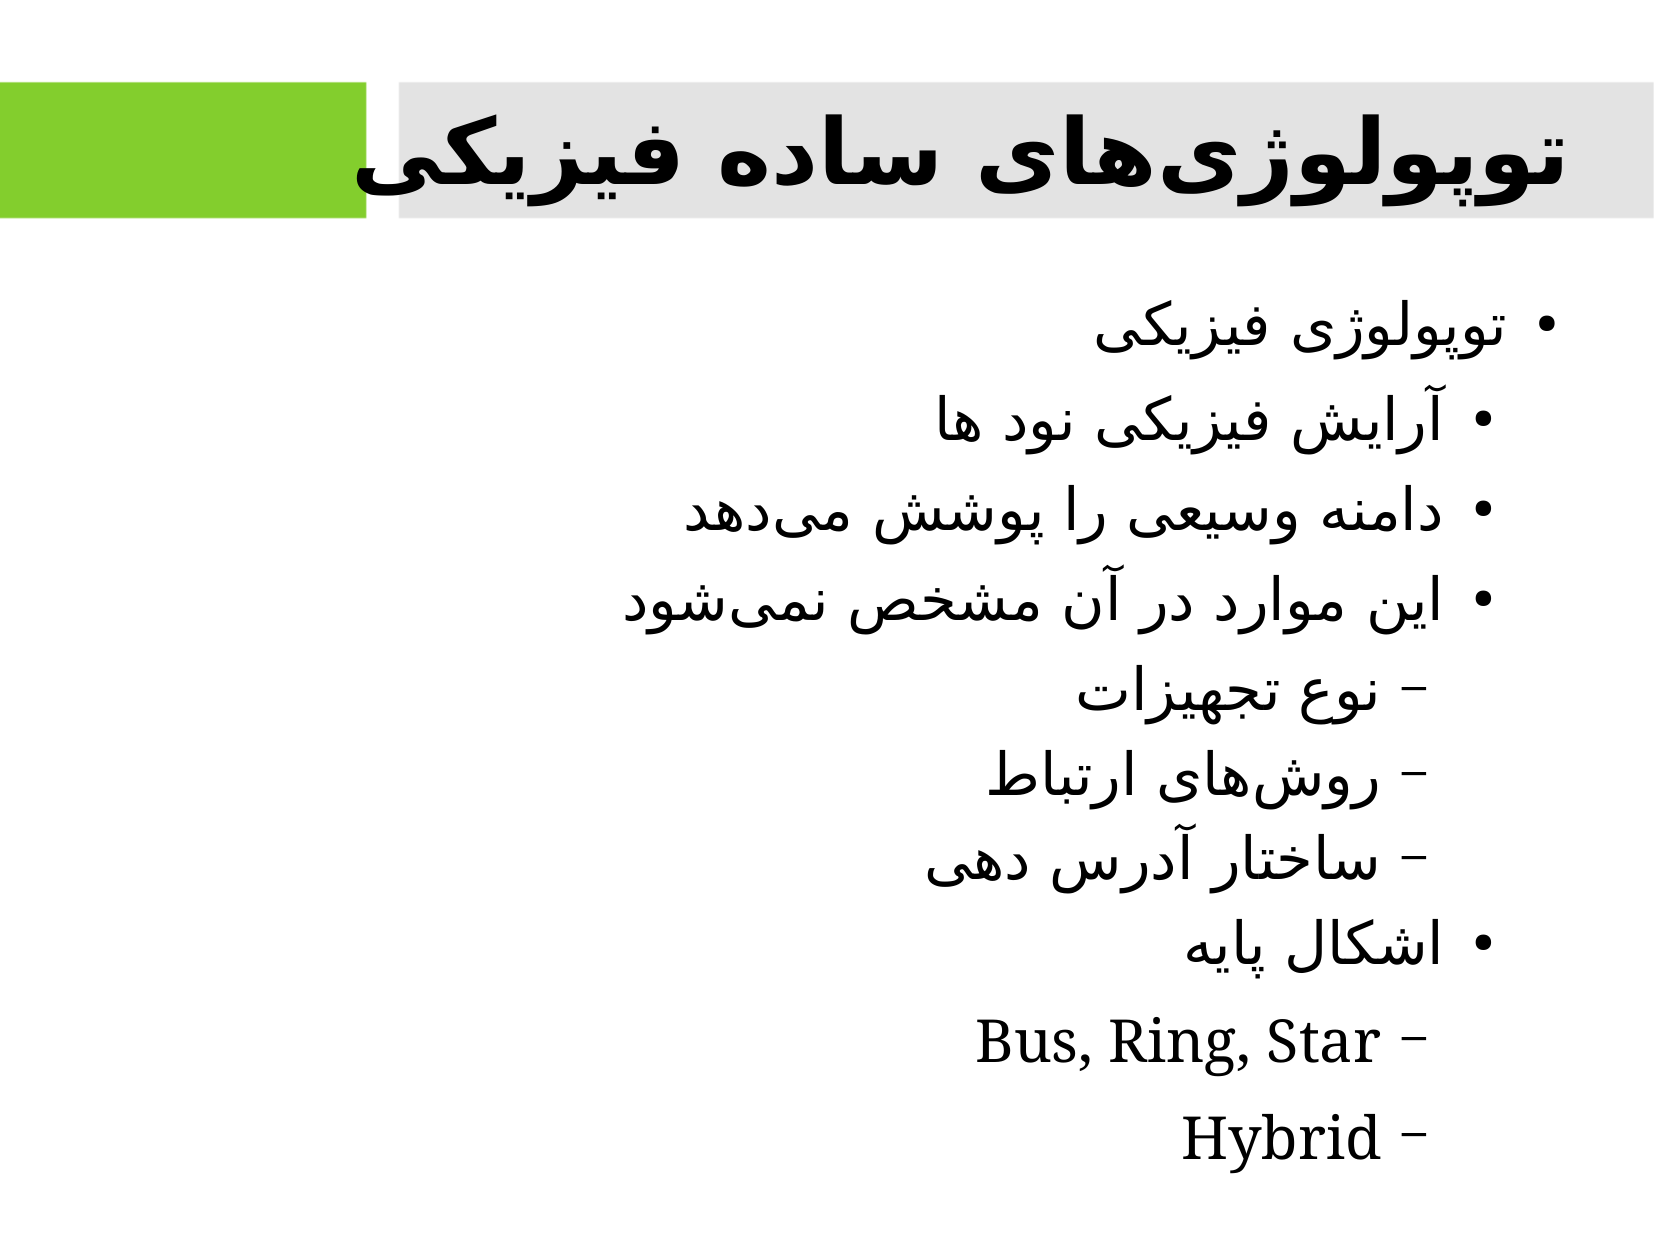

# توپولوژی‌های ساده فیزیکی
توپولوژی فیزیکی
آرایش فیزیکی نود ها
دامنه وسیعی را پوشش می‌دهد
این موارد در آن مشخص نمی‌شود
نوع تجهیزات
روش‌های ارتباط
ساختار آدرس دهی
اشکال پایه
Bus, Ring, Star
Hybrid